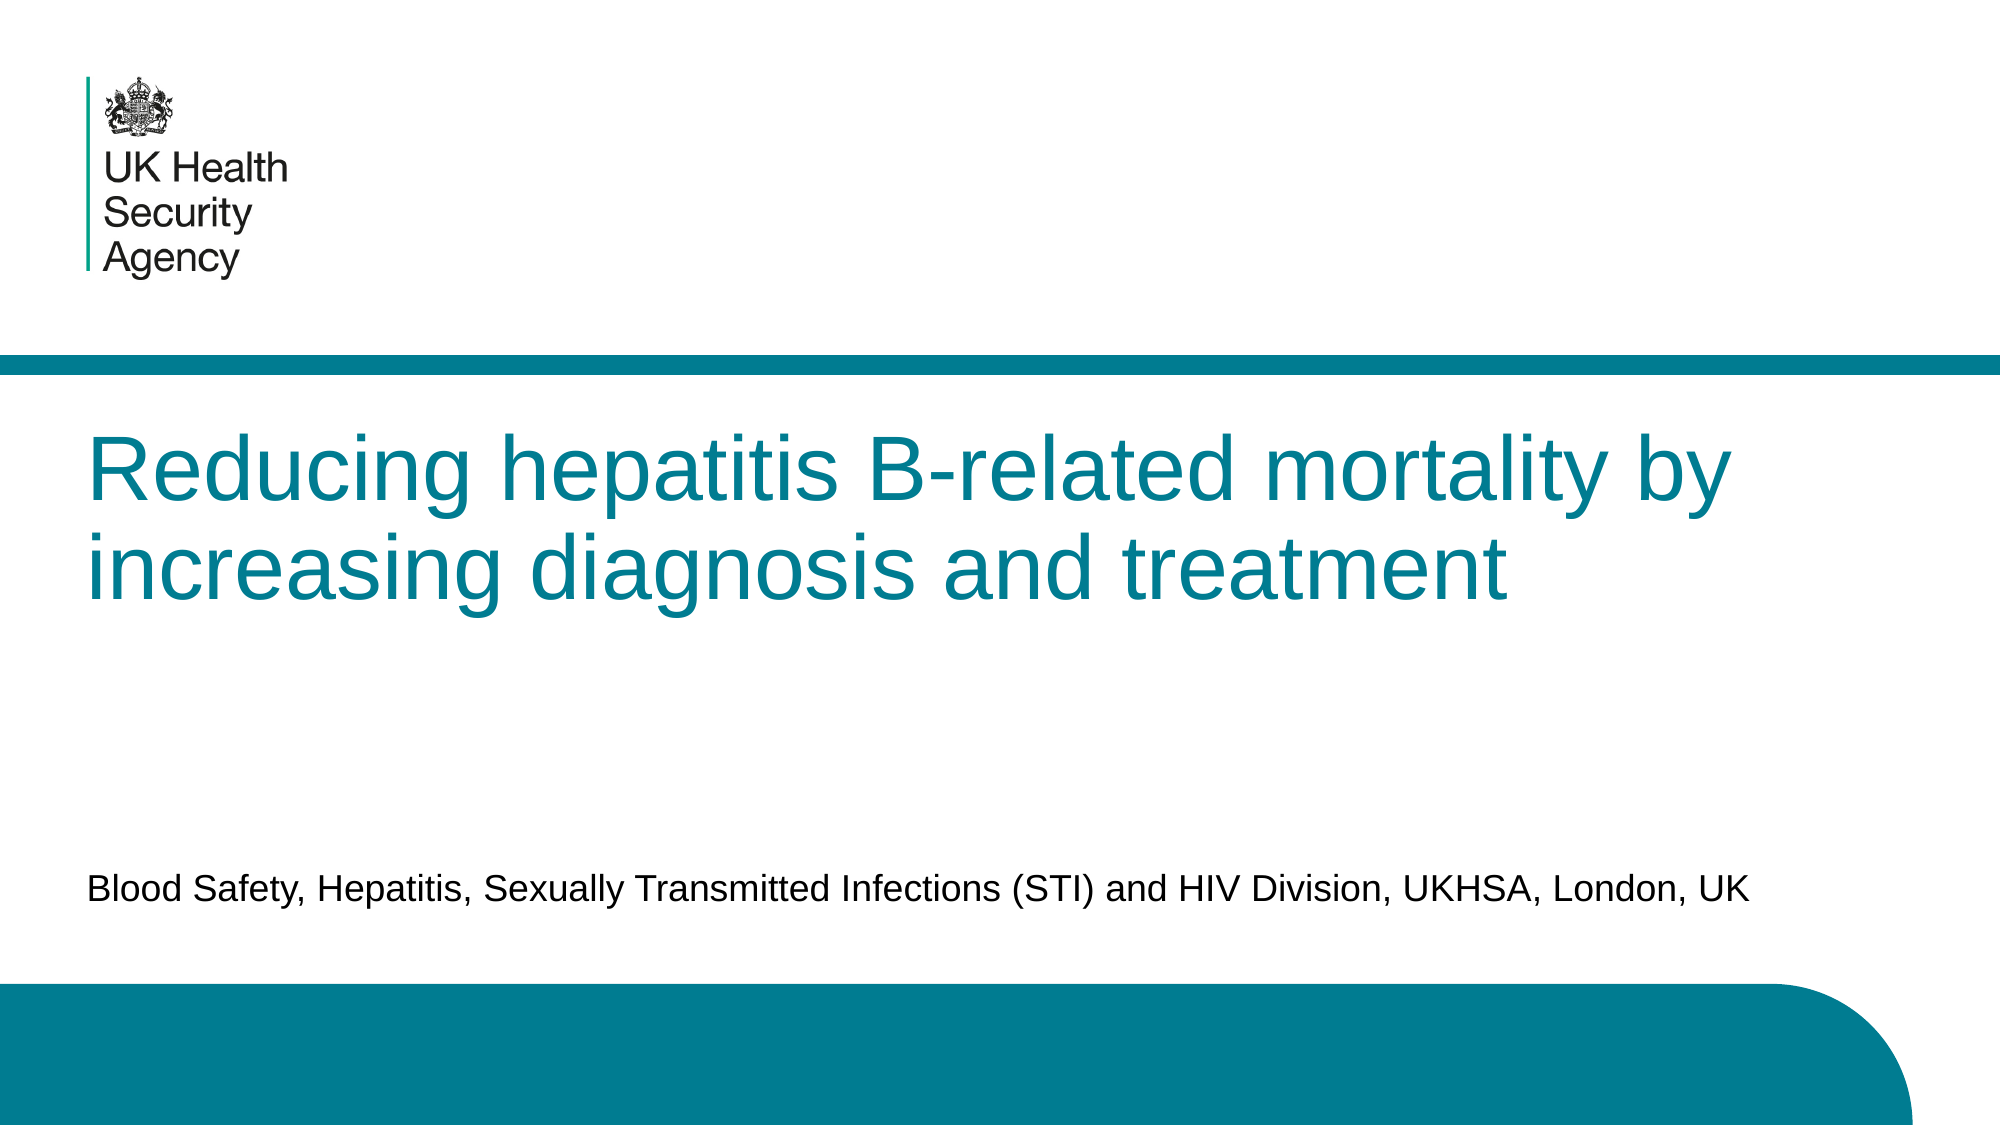

# Reducing hepatitis B-related mortality by increasing diagnosis and treatment
Blood Safety, Hepatitis, Sexually Transmitted Infections (STI) and HIV Division, UKHSA, London, UK